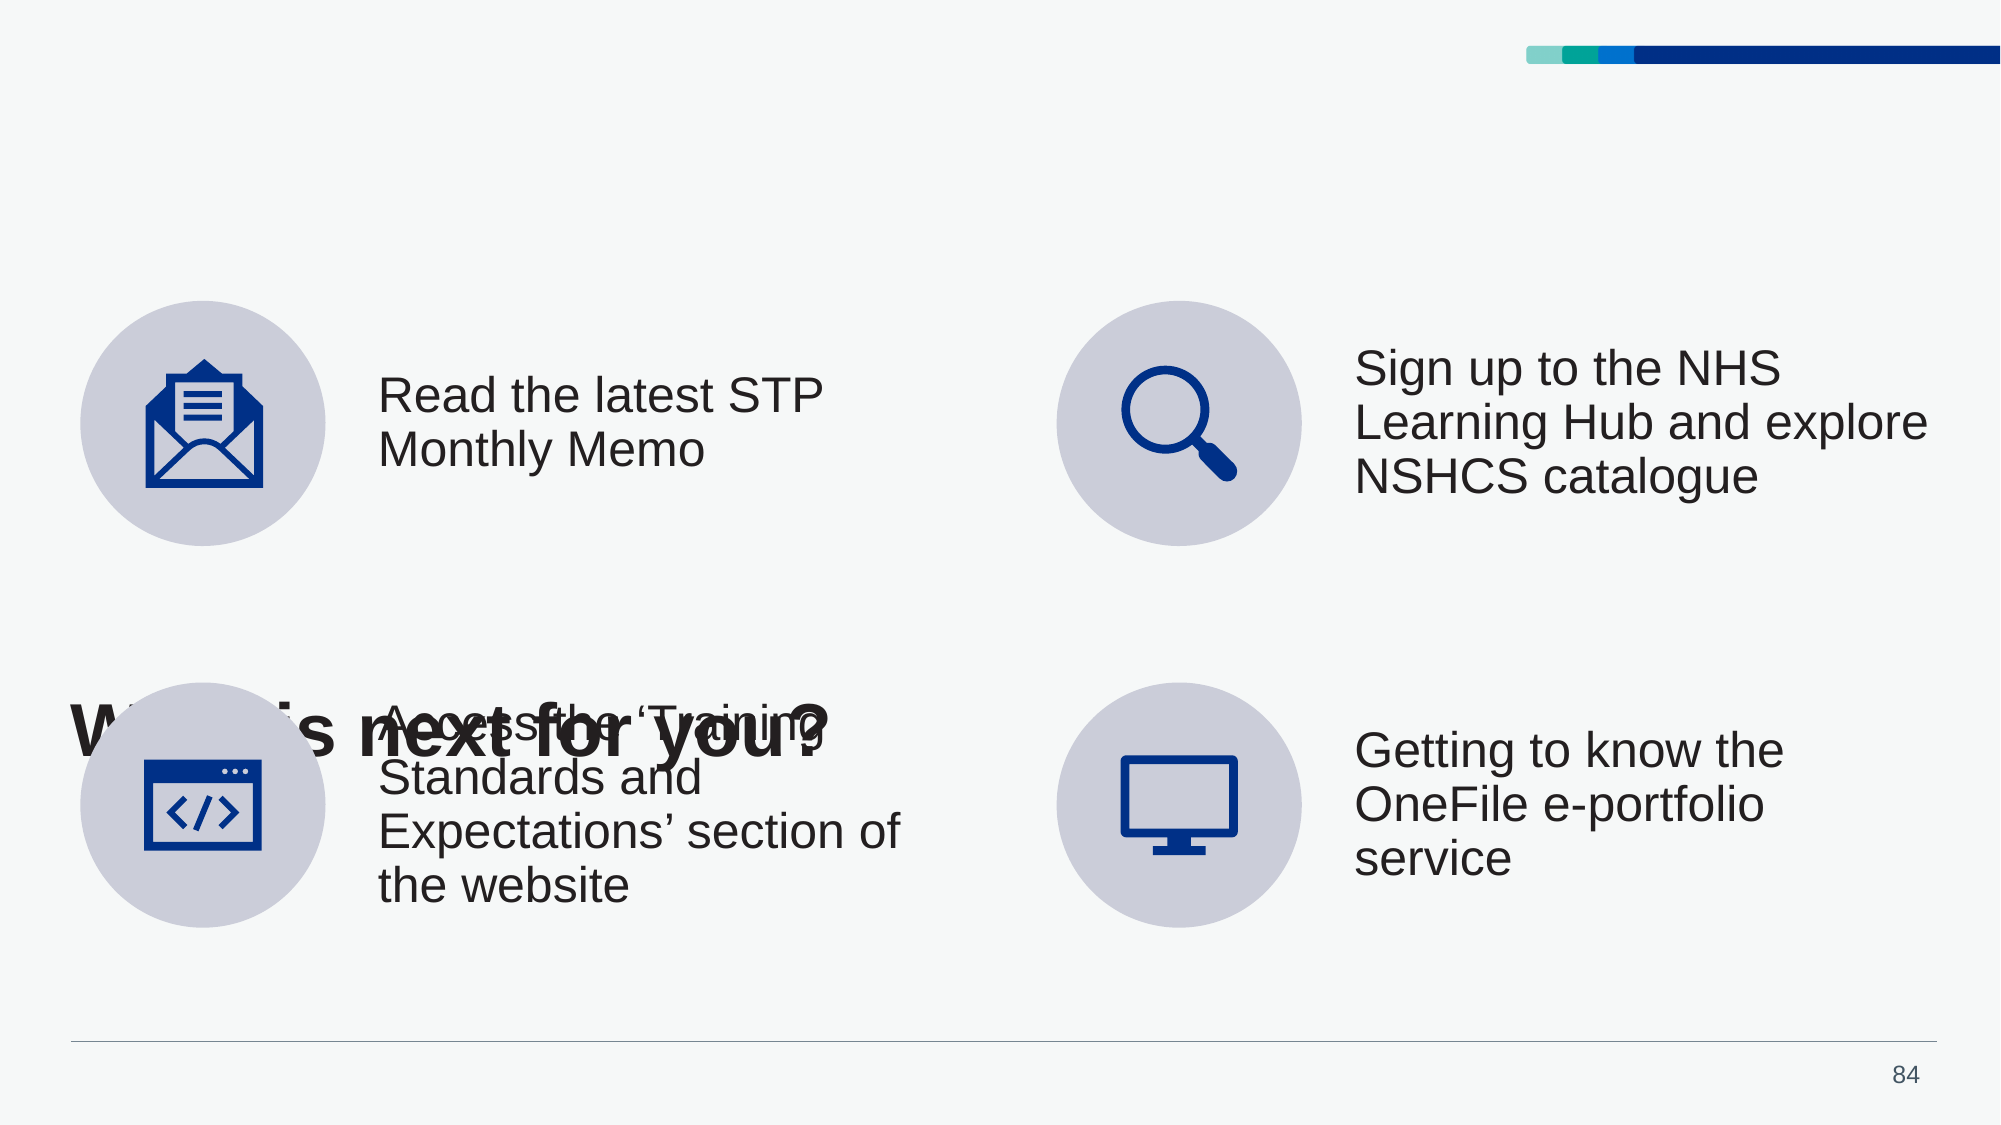

Read the latest STP Monthly Memo
Sign up to the NHS Learning Hub and explore NSHCS catalogue
Access the ‘Training Standards and Expectations’ section of the website
Getting to know the OneFile e-portfolio service
# What is next for you?